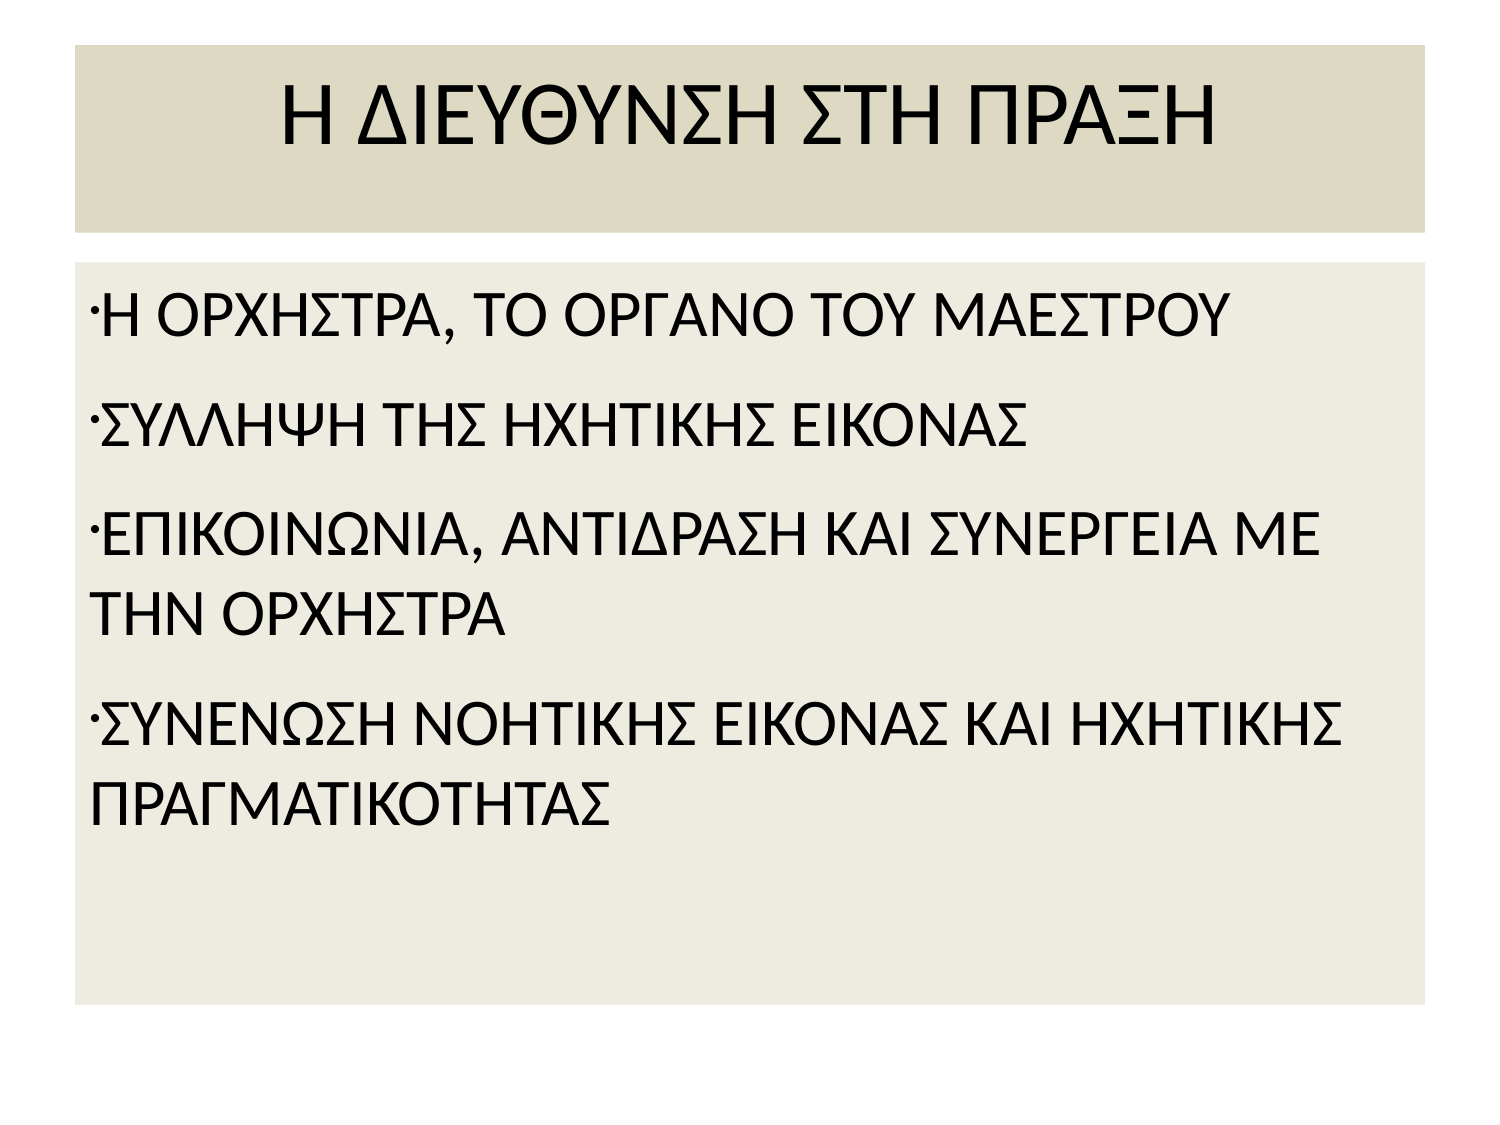

# Η ΔΙΕΥΘΥΝΣΗ ΣΤΗ ΠΡΑΞΗ
Η ΟΡΧΗΣΤΡΑ, ΤΟ ΟΡΓΑΝΟ ΤΟΥ ΜΑΕΣΤΡΟΥ
ΣΥΛΛΗΨΗ ΤΗΣ ΗΧΗΤΙΚΗΣ ΕΙΚΟΝΑΣ
ΕΠΙΚΟΙΝΩΝΙΑ, ΑΝΤΙΔΡΑΣΗ ΚΑΙ ΣΥΝΕΡΓΕΙΑ ΜΕ ΤΗΝ ΟΡΧΗΣΤΡΑ
ΣΥΝΕΝΩΣΗ ΝΟΗΤΙΚΗΣ ΕΙΚΟΝΑΣ ΚΑΙ ΗΧΗΤΙΚΗΣ ΠΡΑΓΜΑΤΙΚΟΤΗΤΑΣ